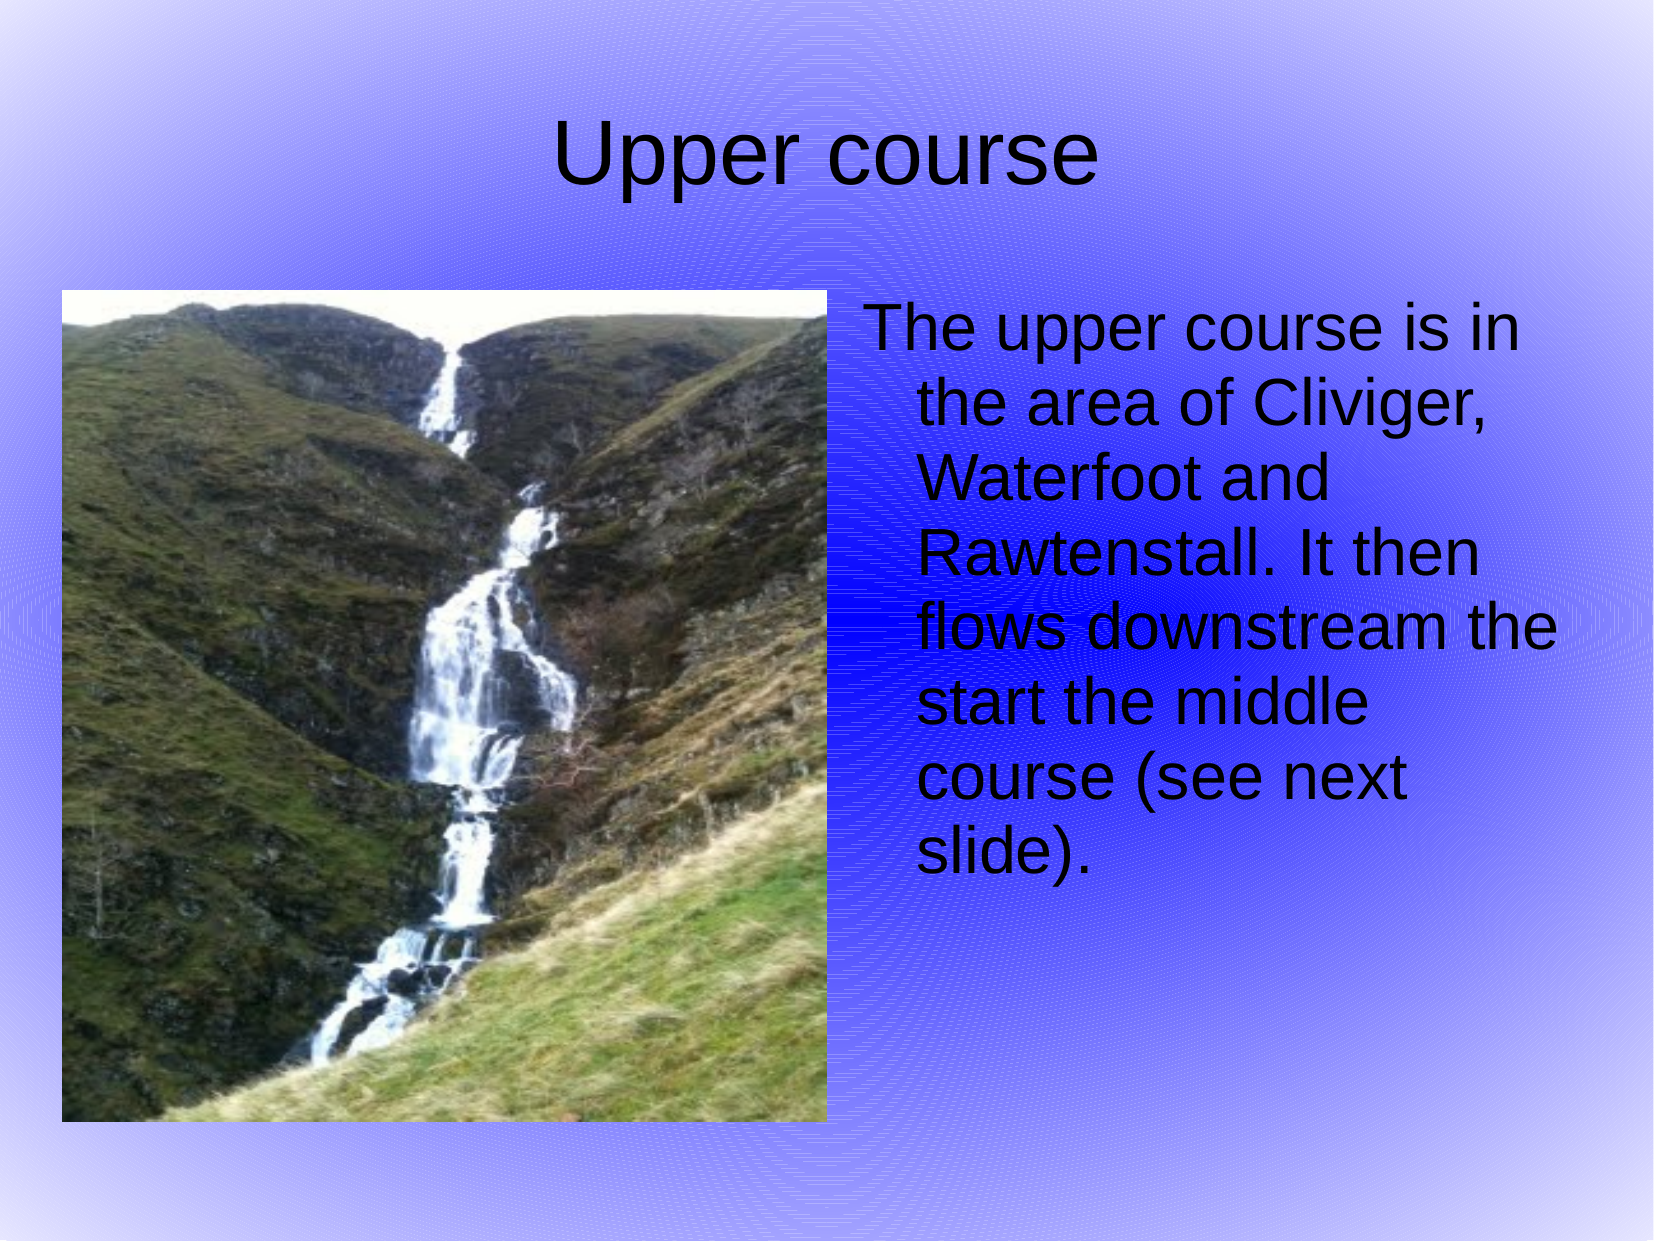

# Upper course
The upper course is in the area of Cliviger, Waterfoot and Rawtenstall. It then flows downstream the start the middle course (see next slide).